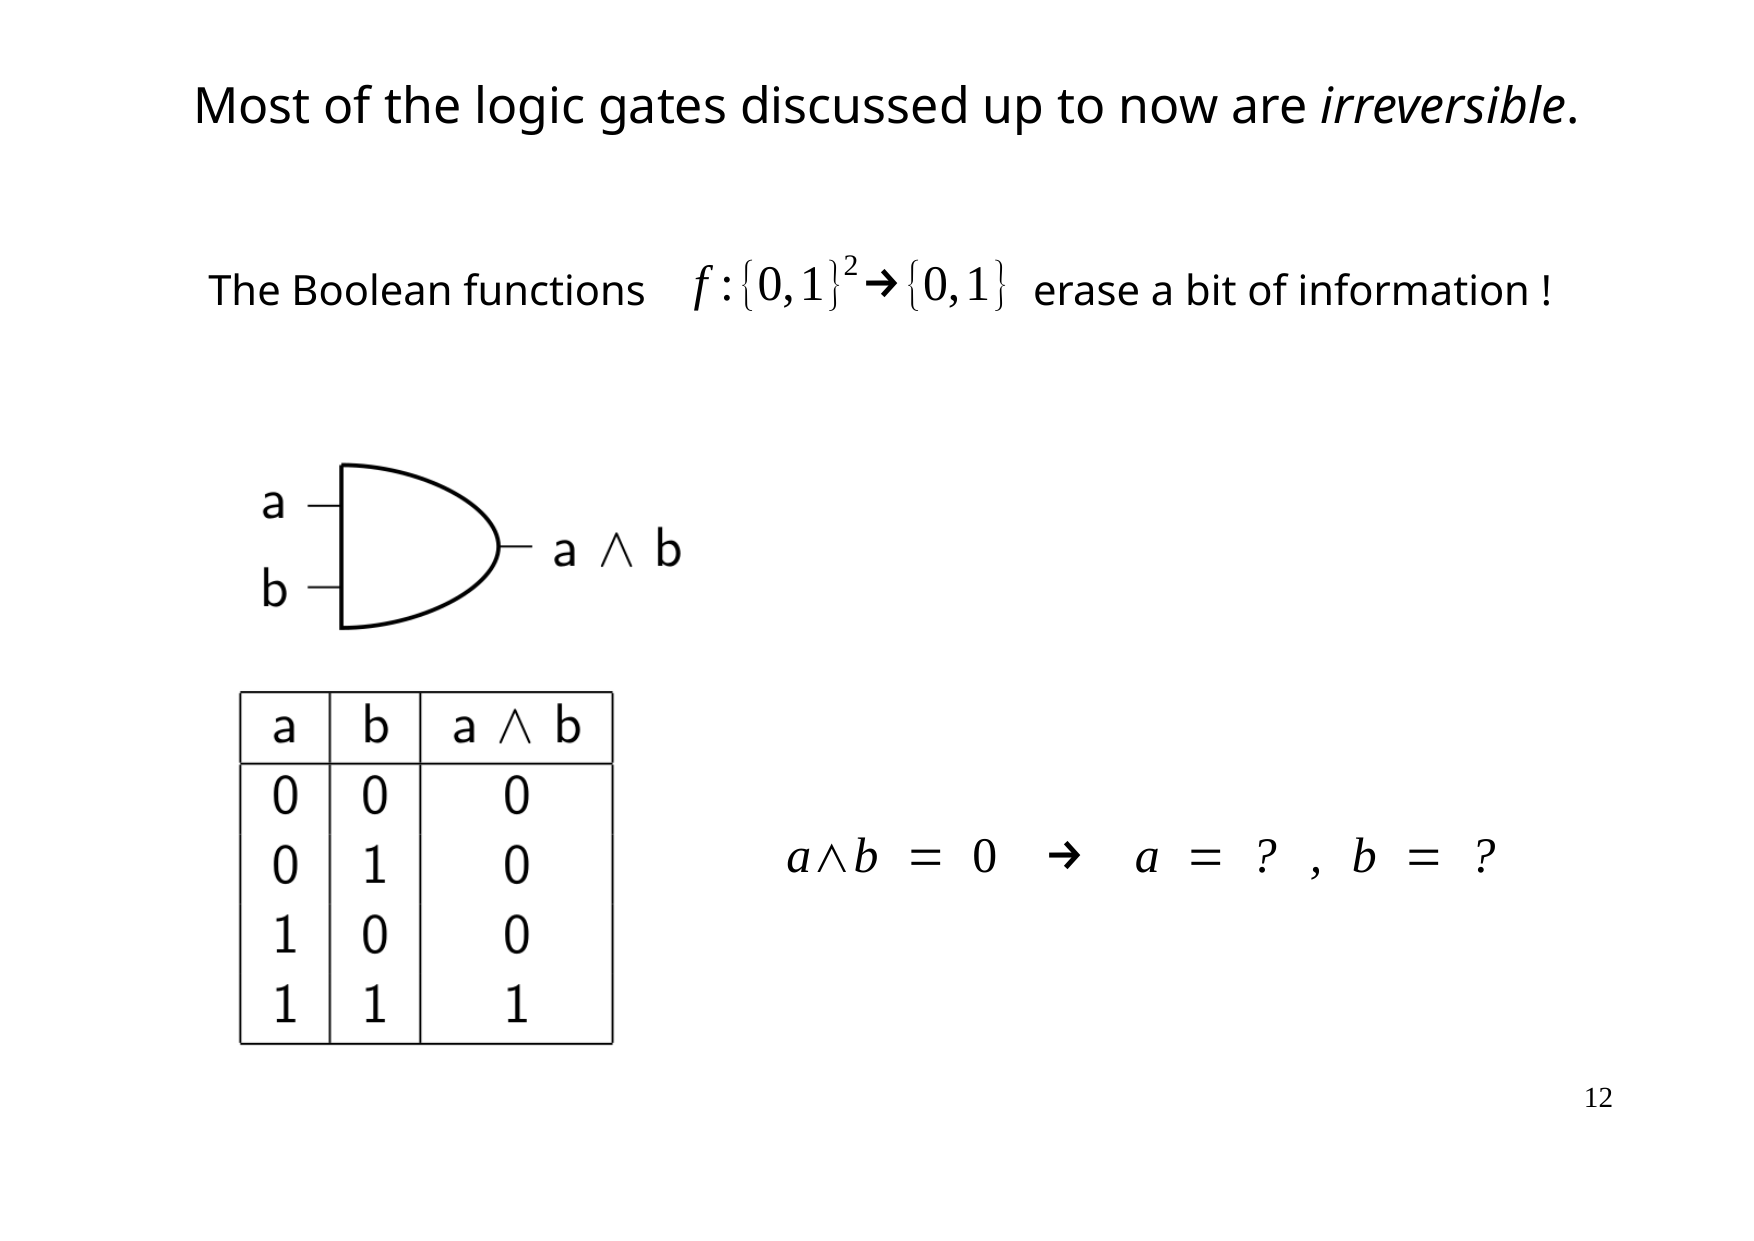

Most of the logic gates discussed up to now are irreversible.
The Boolean functions erase a bit of information !
12